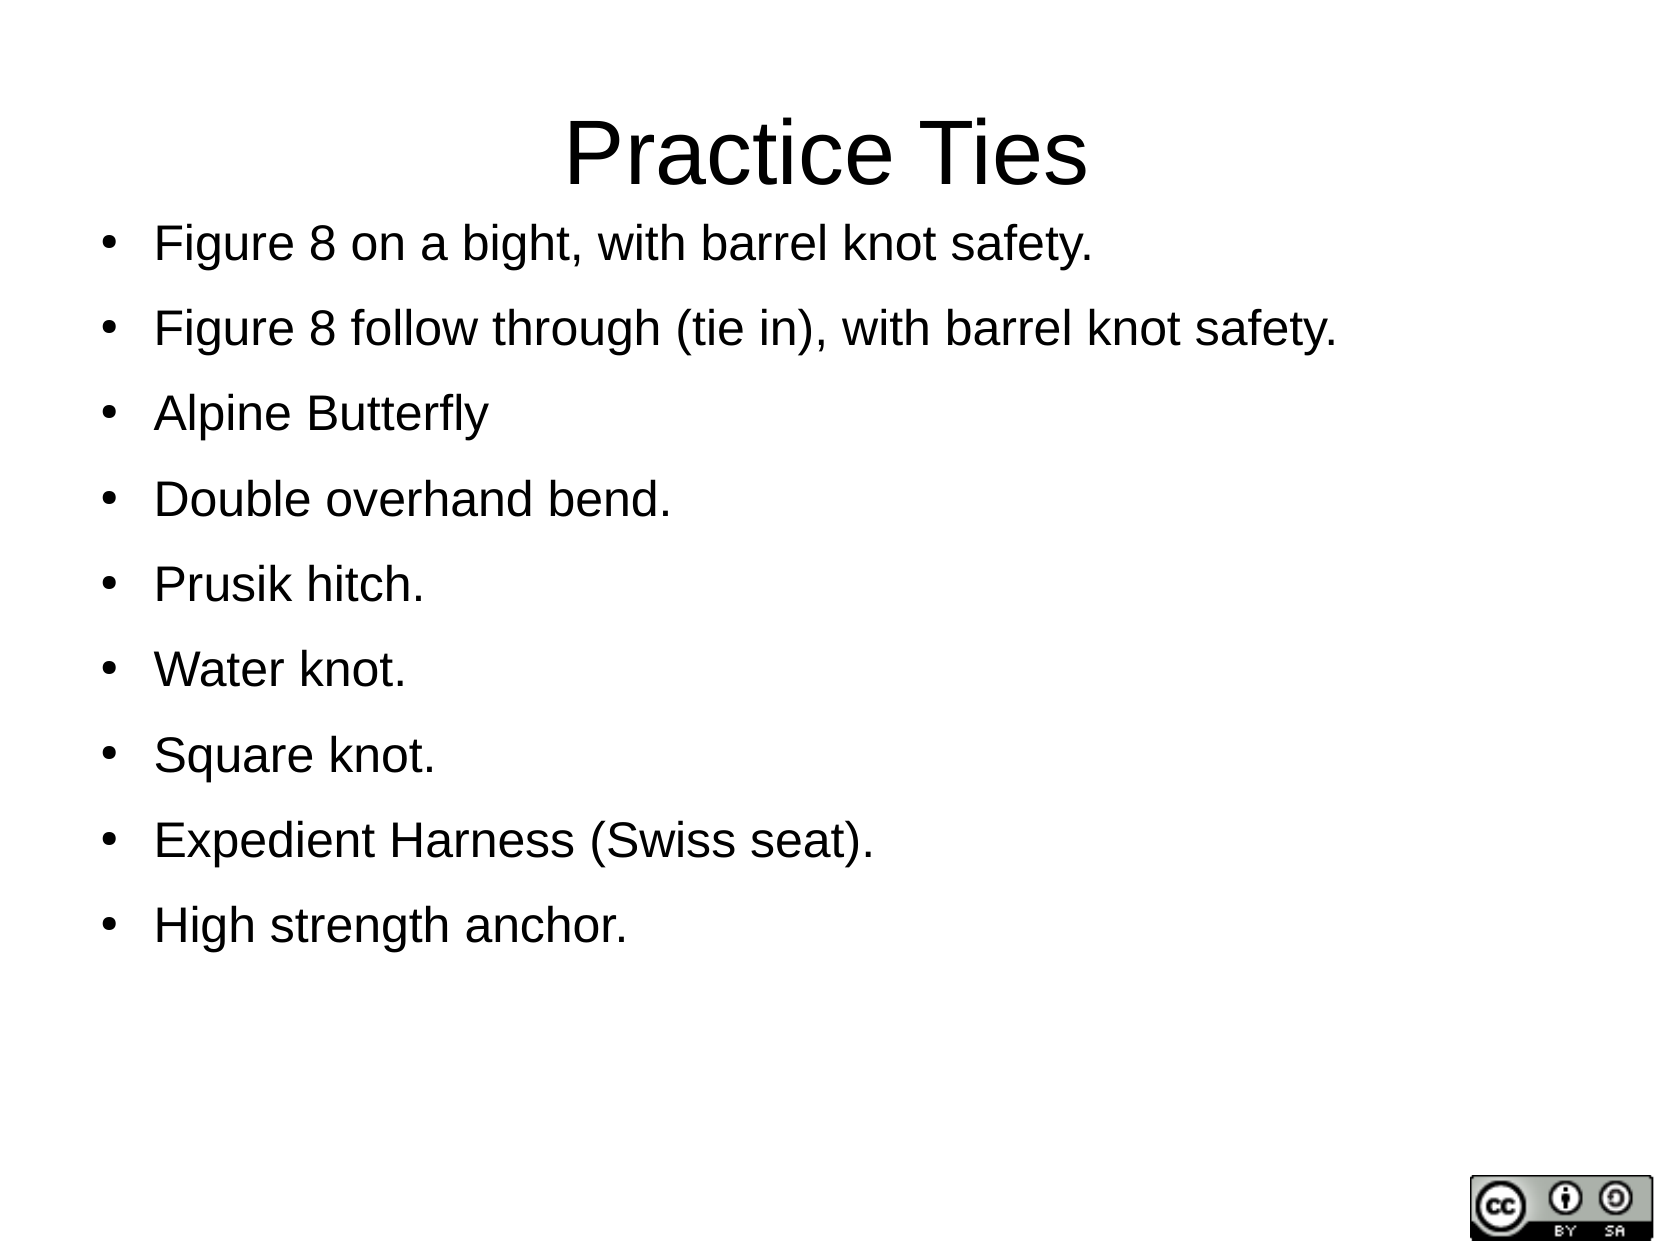

# Practice Ties
Figure 8 on a bight, with barrel knot safety.
Figure 8 follow through (tie in), with barrel knot safety.
Alpine Butterfly
Double overhand bend.
Prusik hitch.
Water knot.
Square knot.
Expedient Harness (Swiss seat).
High strength anchor.